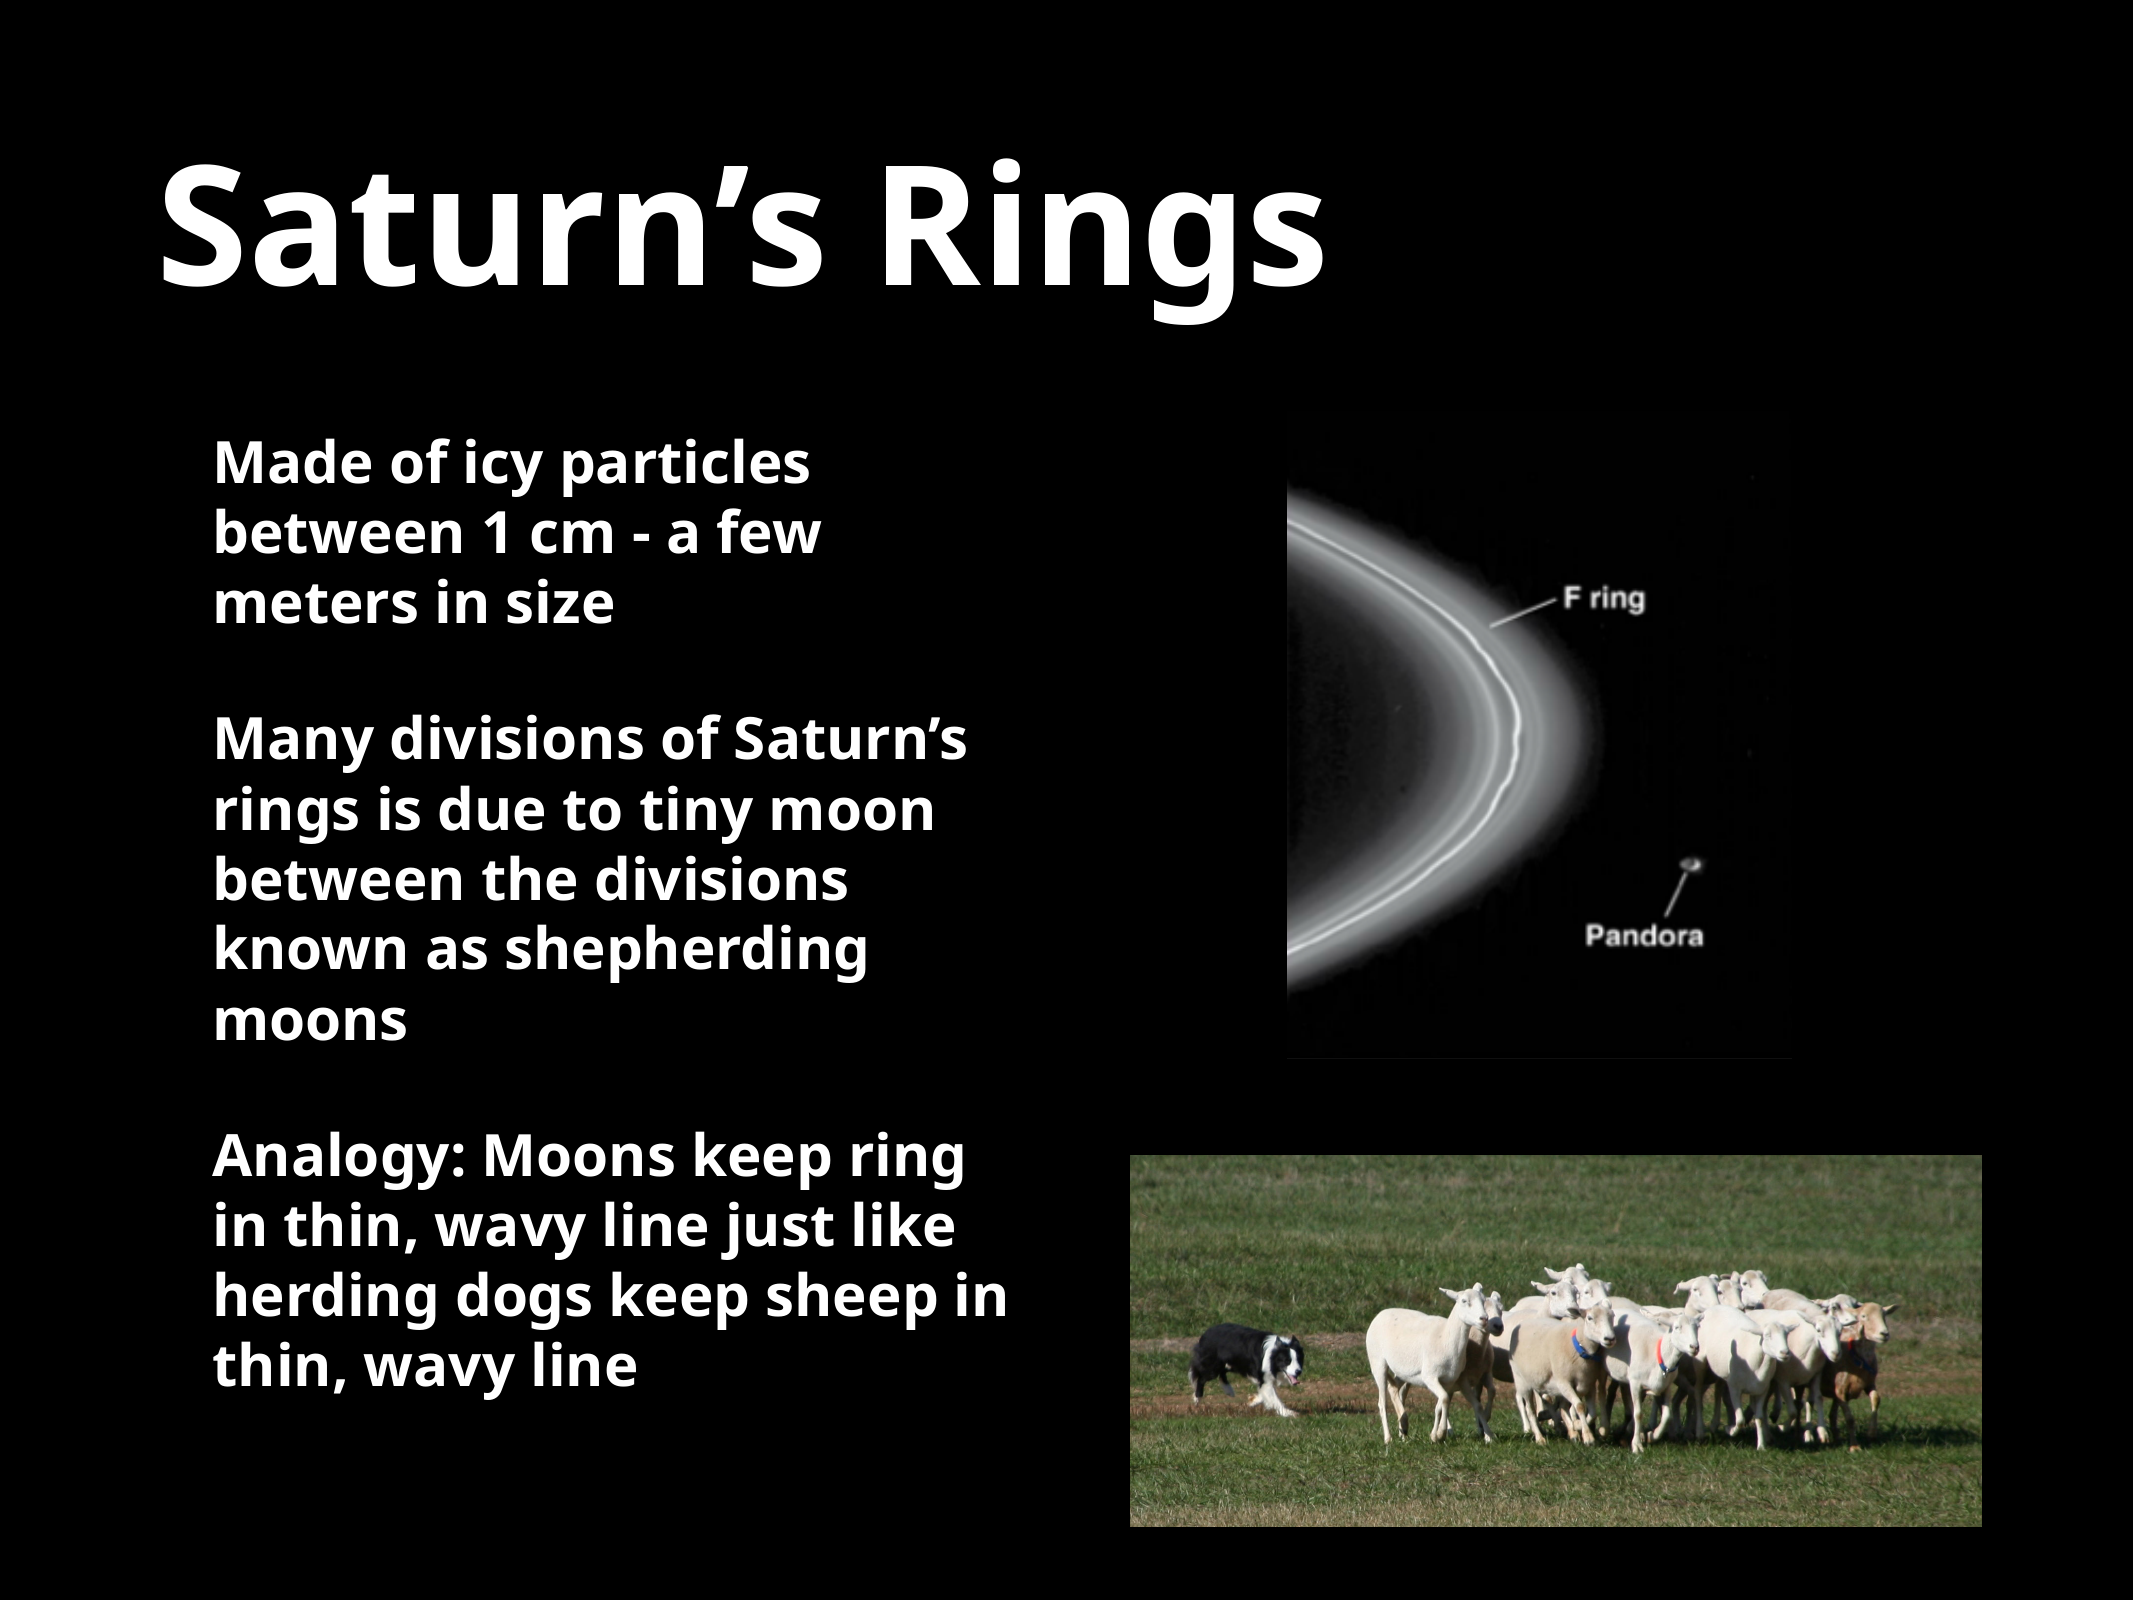

# Saturn’s Rings
Made of icy particles between 1 cm - a few meters in size
Many divisions of Saturn’s rings is due to tiny moon between the divisions known as shepherding moons
Analogy: Moons keep ring in thin, wavy line just like herding dogs keep sheep in thin, wavy line